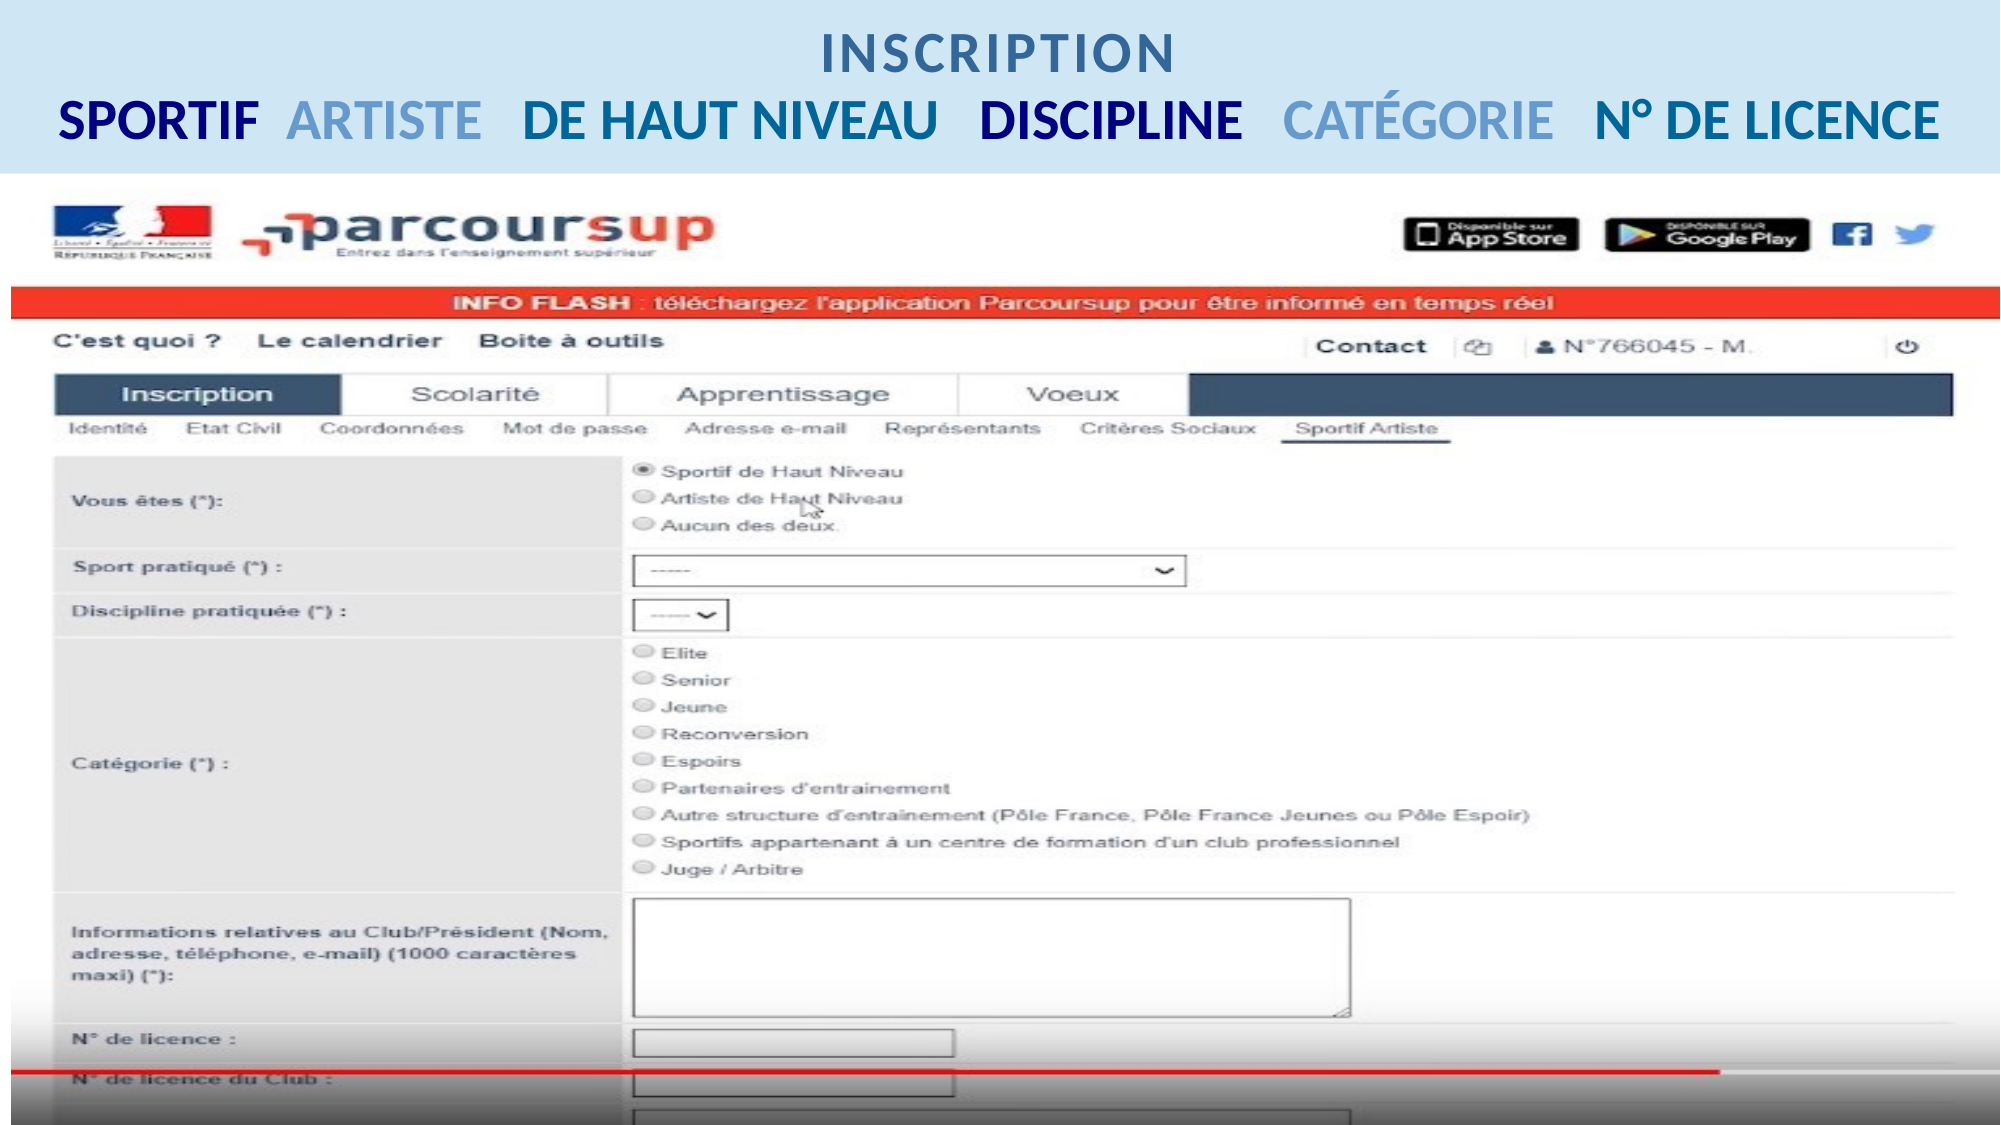

# INSCRIPTION SPORTIF ARTISTE DE HAUT NIVEAU DISCIPLINE CATÉGORIE N° DE LICENCE